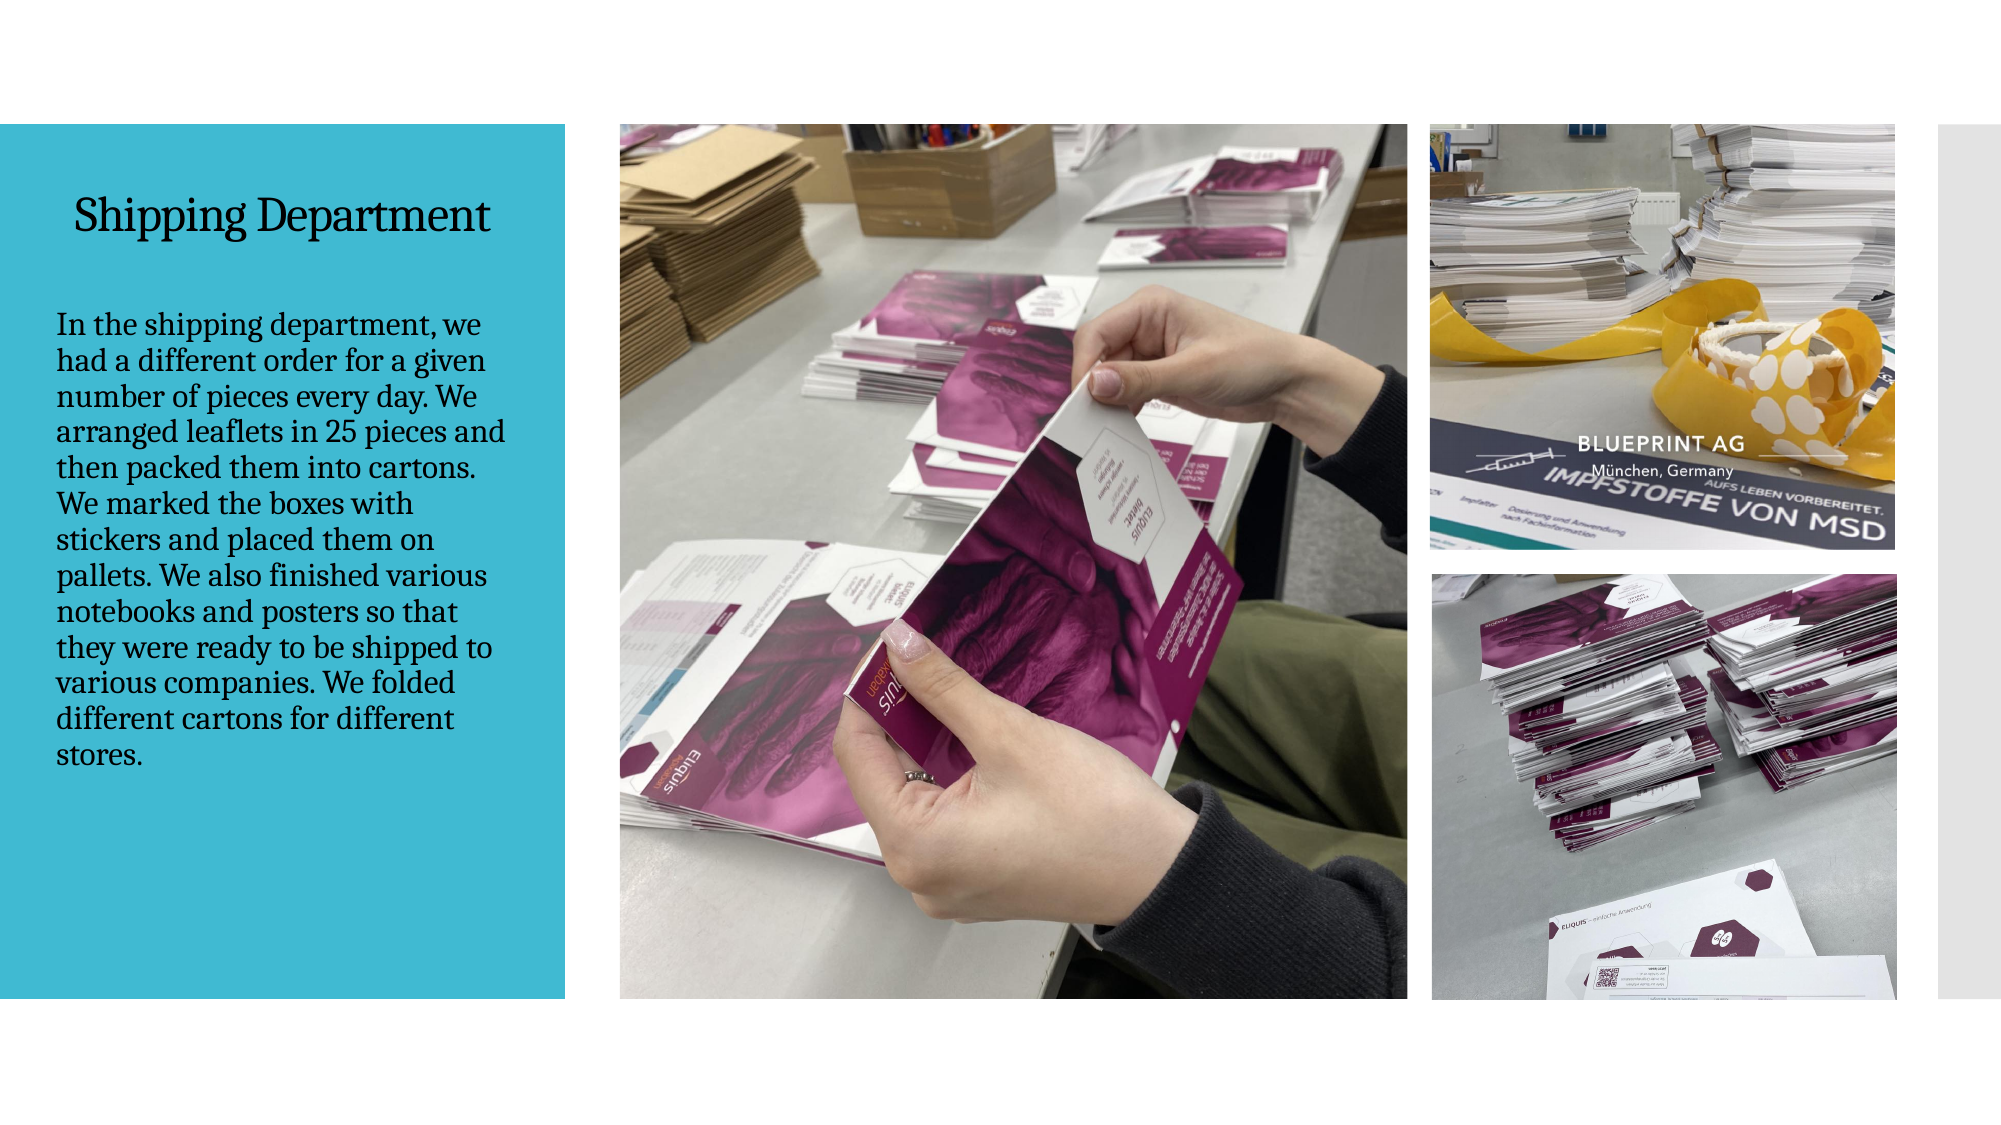

# Shipping Department
In the shipping department, we had a different order for a given number of pieces every day. We arranged leaflets in 25 pieces and then packed them into cartons. We marked the boxes with stickers and placed them on pallets. We also finished various notebooks and posters so that they were ready to be shipped to various companies. We folded different cartons for different stores.